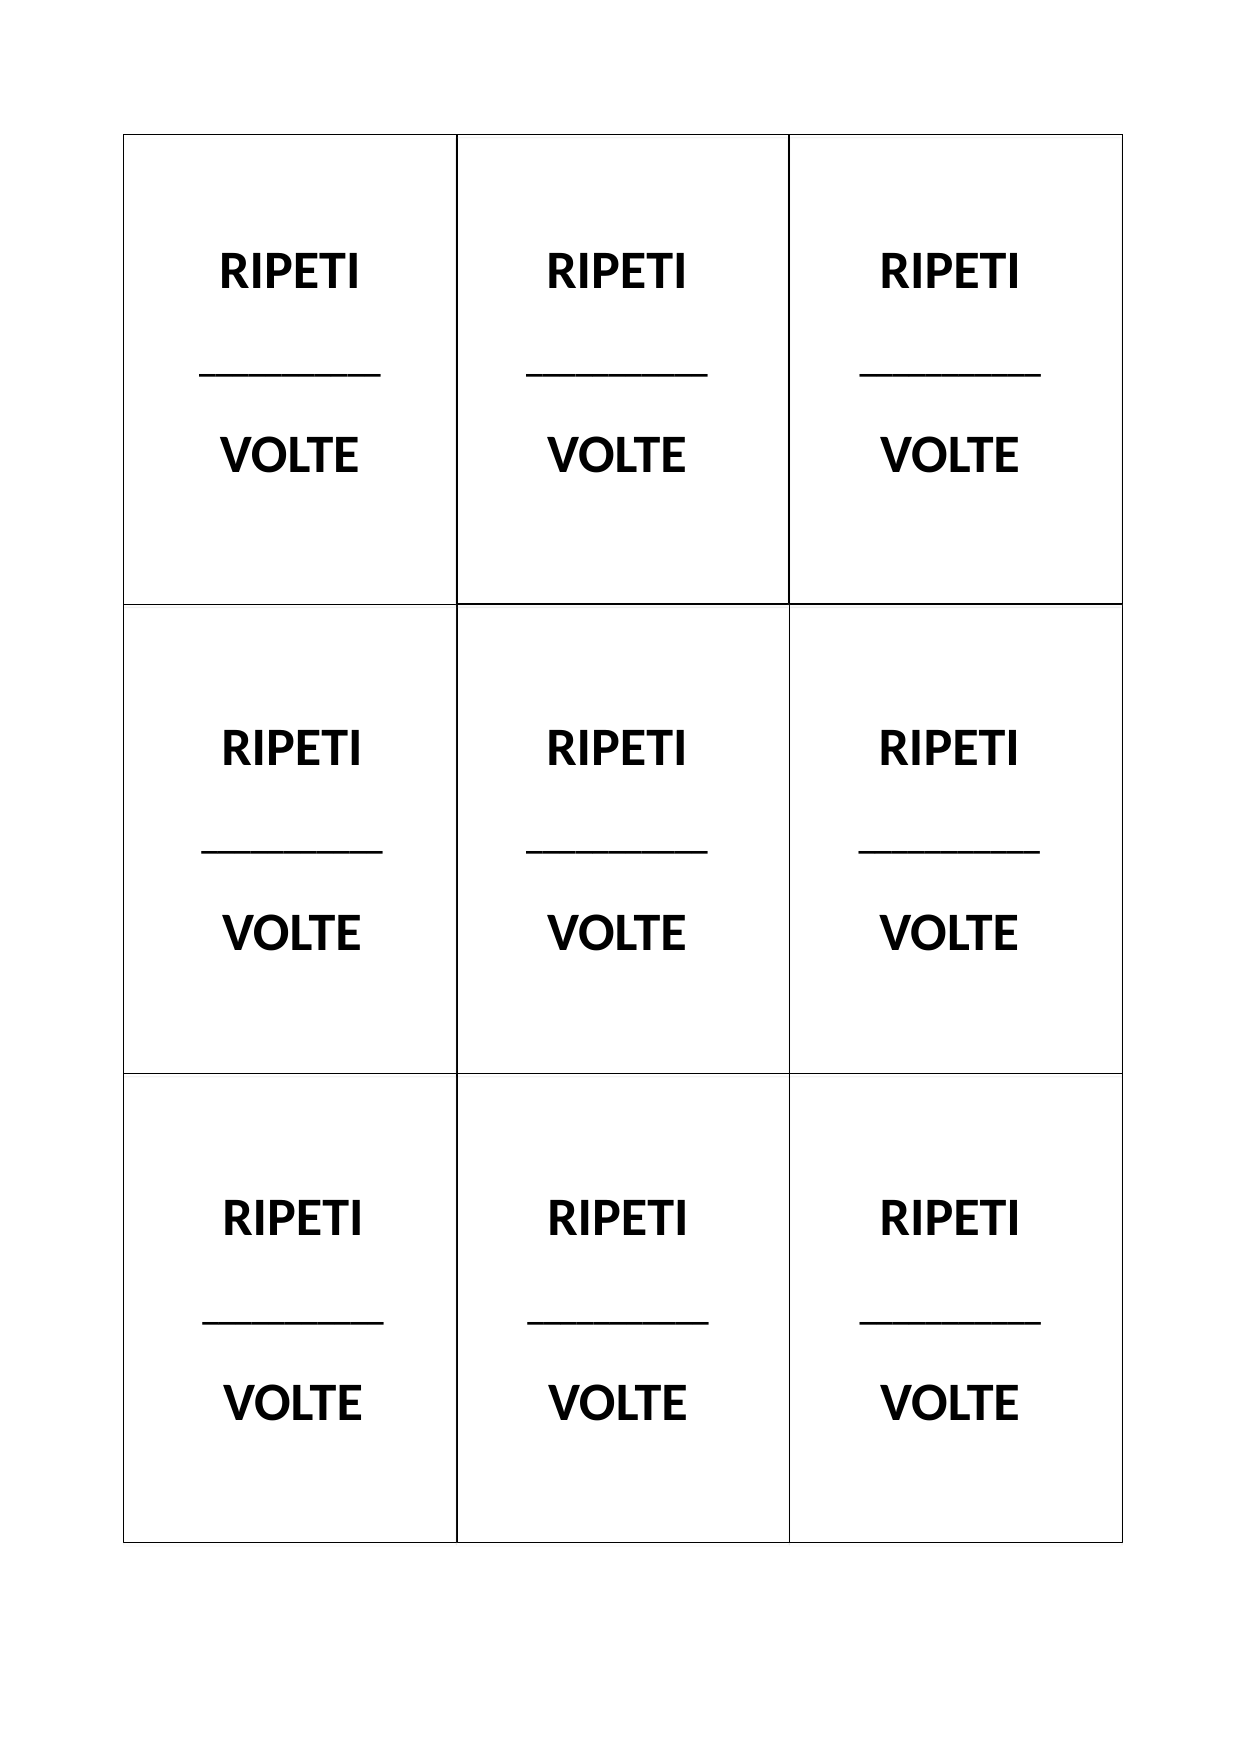

RIPETI
___________
VOLTE
RIPETI
___________
VOLTE
RIPETI
___________
VOLTE
RIPETI
___________
VOLTE
RIPETI
___________
VOLTE
RIPETI
___________
VOLTE
RIPETI
___________
VOLTE
RIPETI
___________
VOLTE
RIPETI
___________
VOLTE